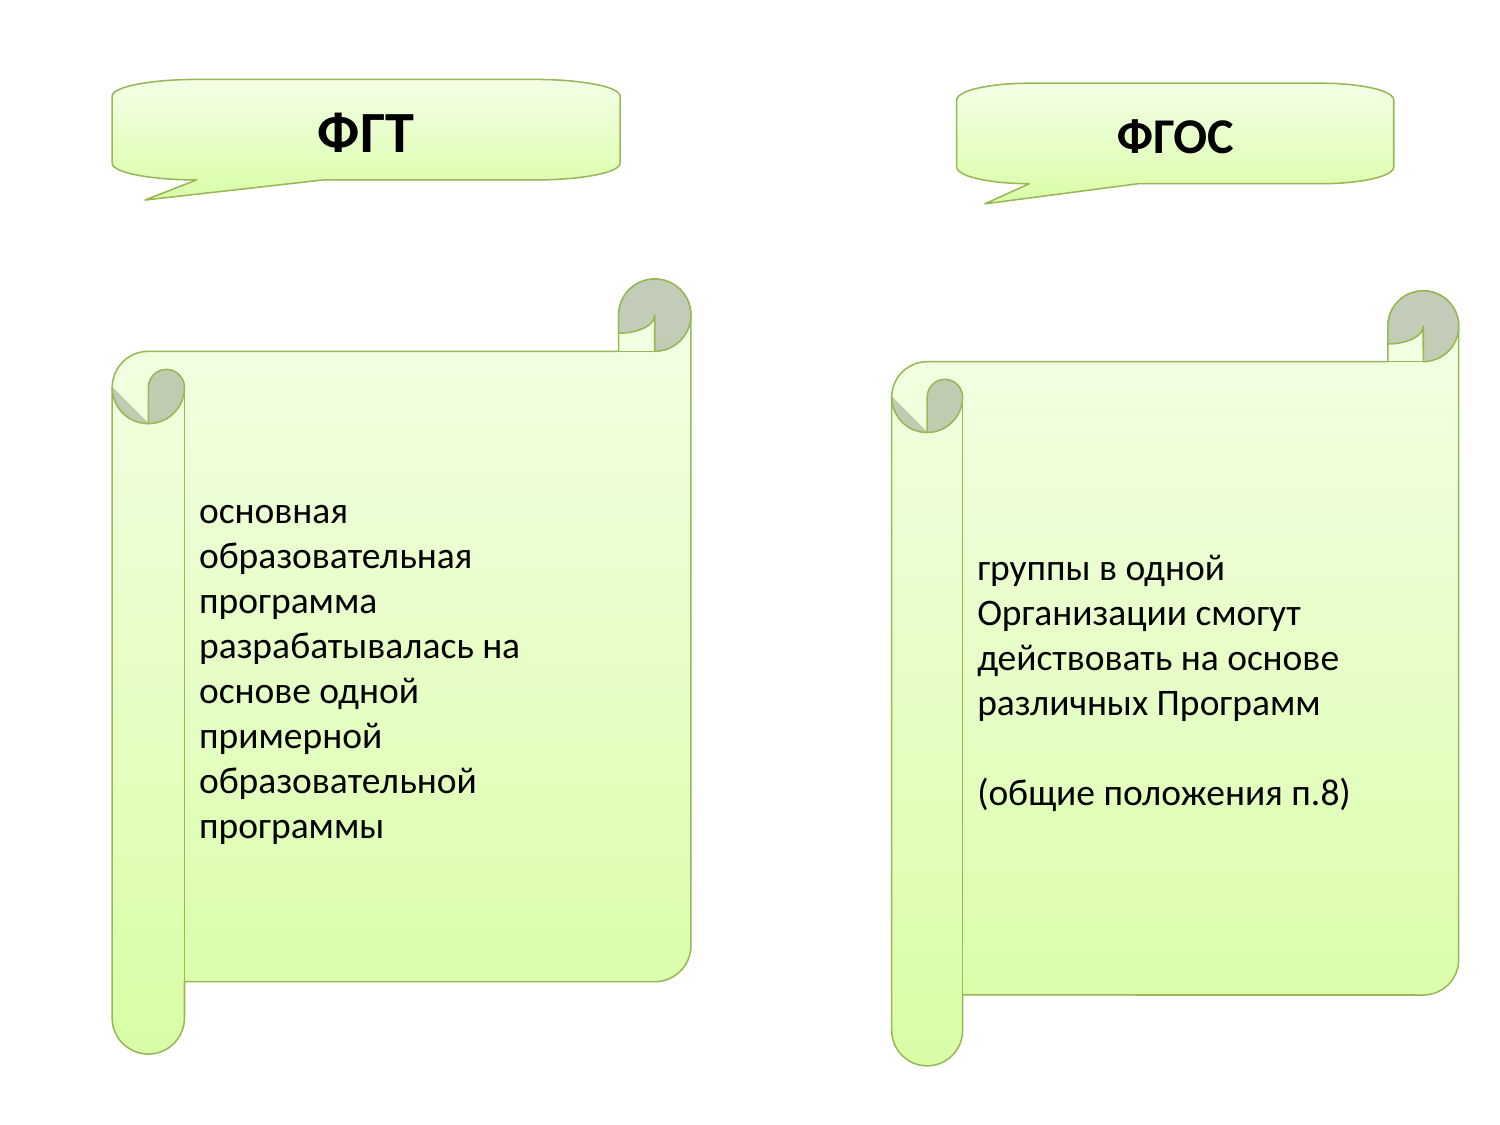

ФГТ
ФГОС
основная образовательная программа разрабатывалась на основе одной примерной образовательной программы
группы в одной Организации смогут действовать на основе различных Программ
(общие положения п.8)